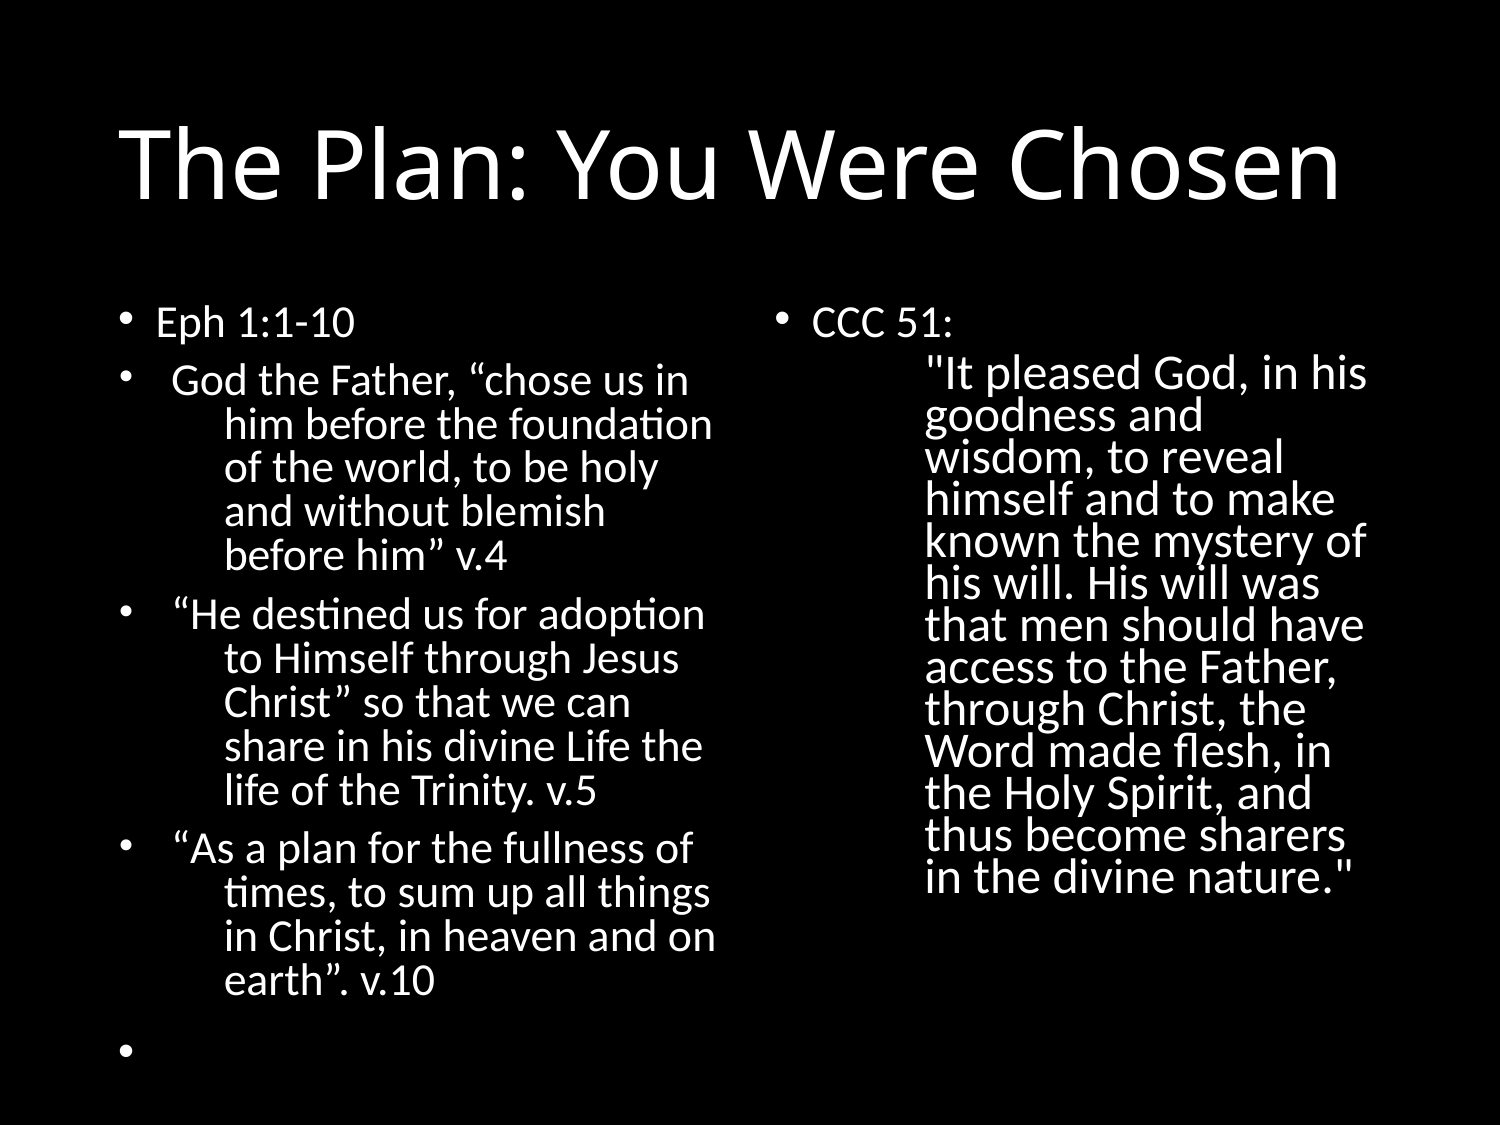

# The Plan: You Were Chosen
Eph 1:1-10
God the Father, “chose us in him before the foundation of the world, to be holy and without blemish before him” v.4
“He destined us for adoption to Himself through Jesus Christ” so that we can share in his divine Life the life of the Trinity. v.5
“As a plan for the fullness of times, to sum up all things in Christ, in heaven and on earth”. v.10
CCC 51:
"It pleased God, in his goodness and wisdom, to reveal himself and to make known the mystery of his will. His will was that men should have access to the Father, through Christ, the Word made flesh, in the Holy Spirit, and thus become sharers in the divine nature."